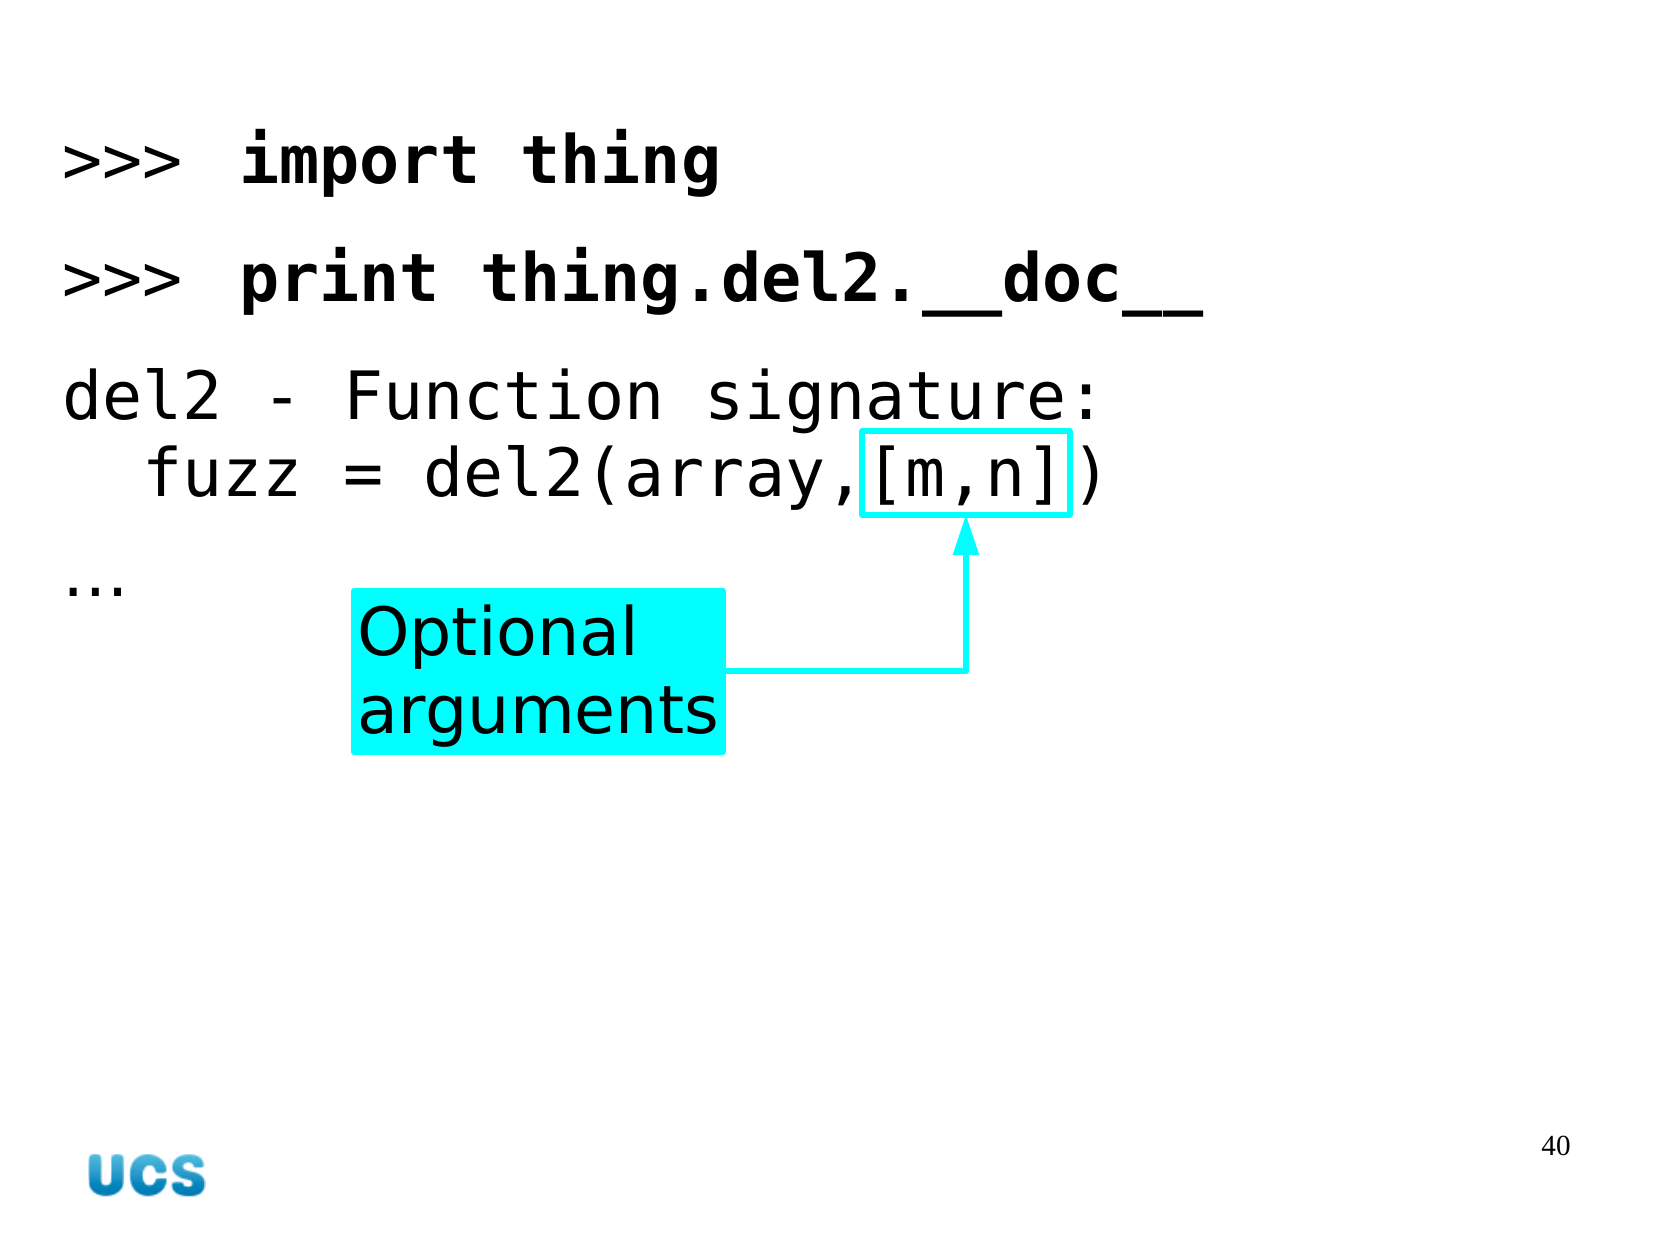

>>>
import thing
>>>
print thing.del2.__doc__
del2 - Function signature:
 fuzz = del2(array,
[m,n]
)
…
Optional
arguments
40